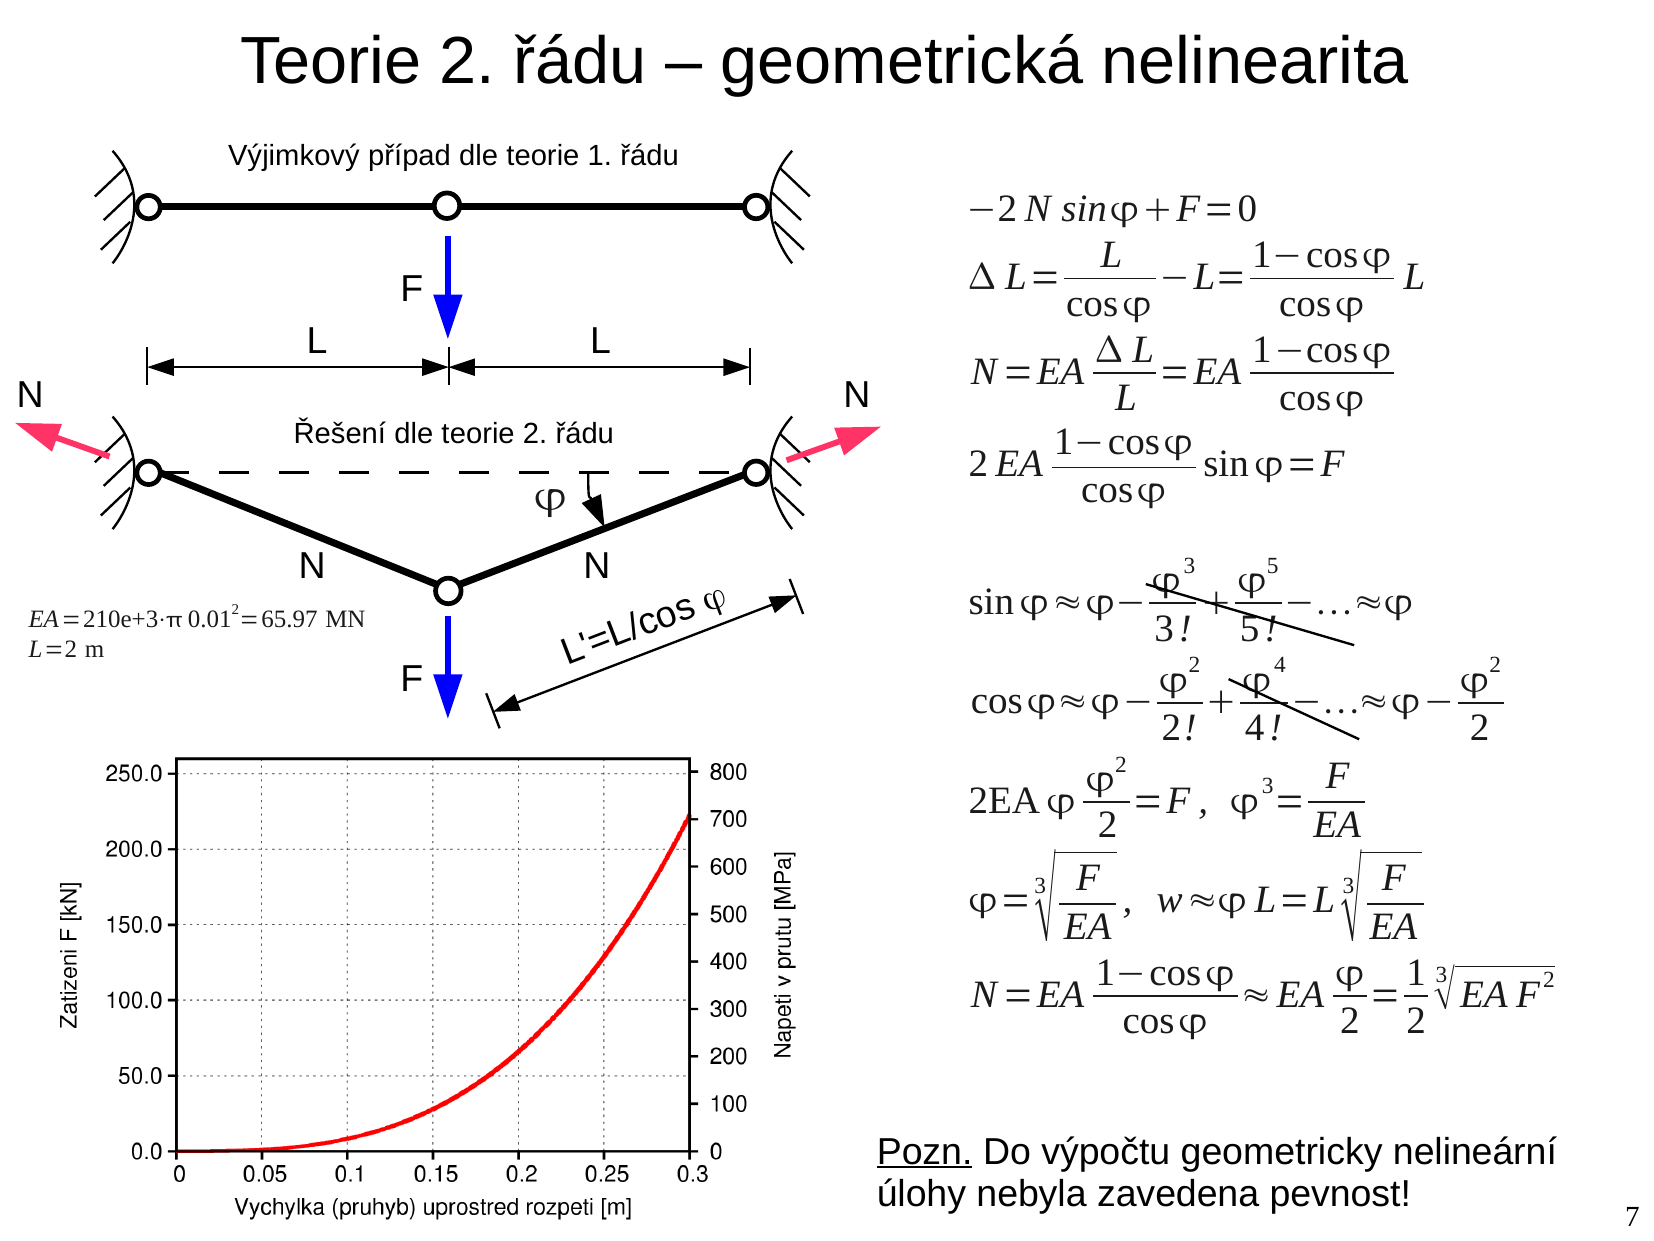

# Teorie 2. řádu – geometrická nelinearita
Výjimkový případ dle teorie 1. řádu
F
L
L
N
N
Řešení dle teorie 2. řádu
N
N
L'=L/cos j
F
Pozn. Do výpočtu geometricky nelineární úlohy nebyla zavedena pevnost!
7